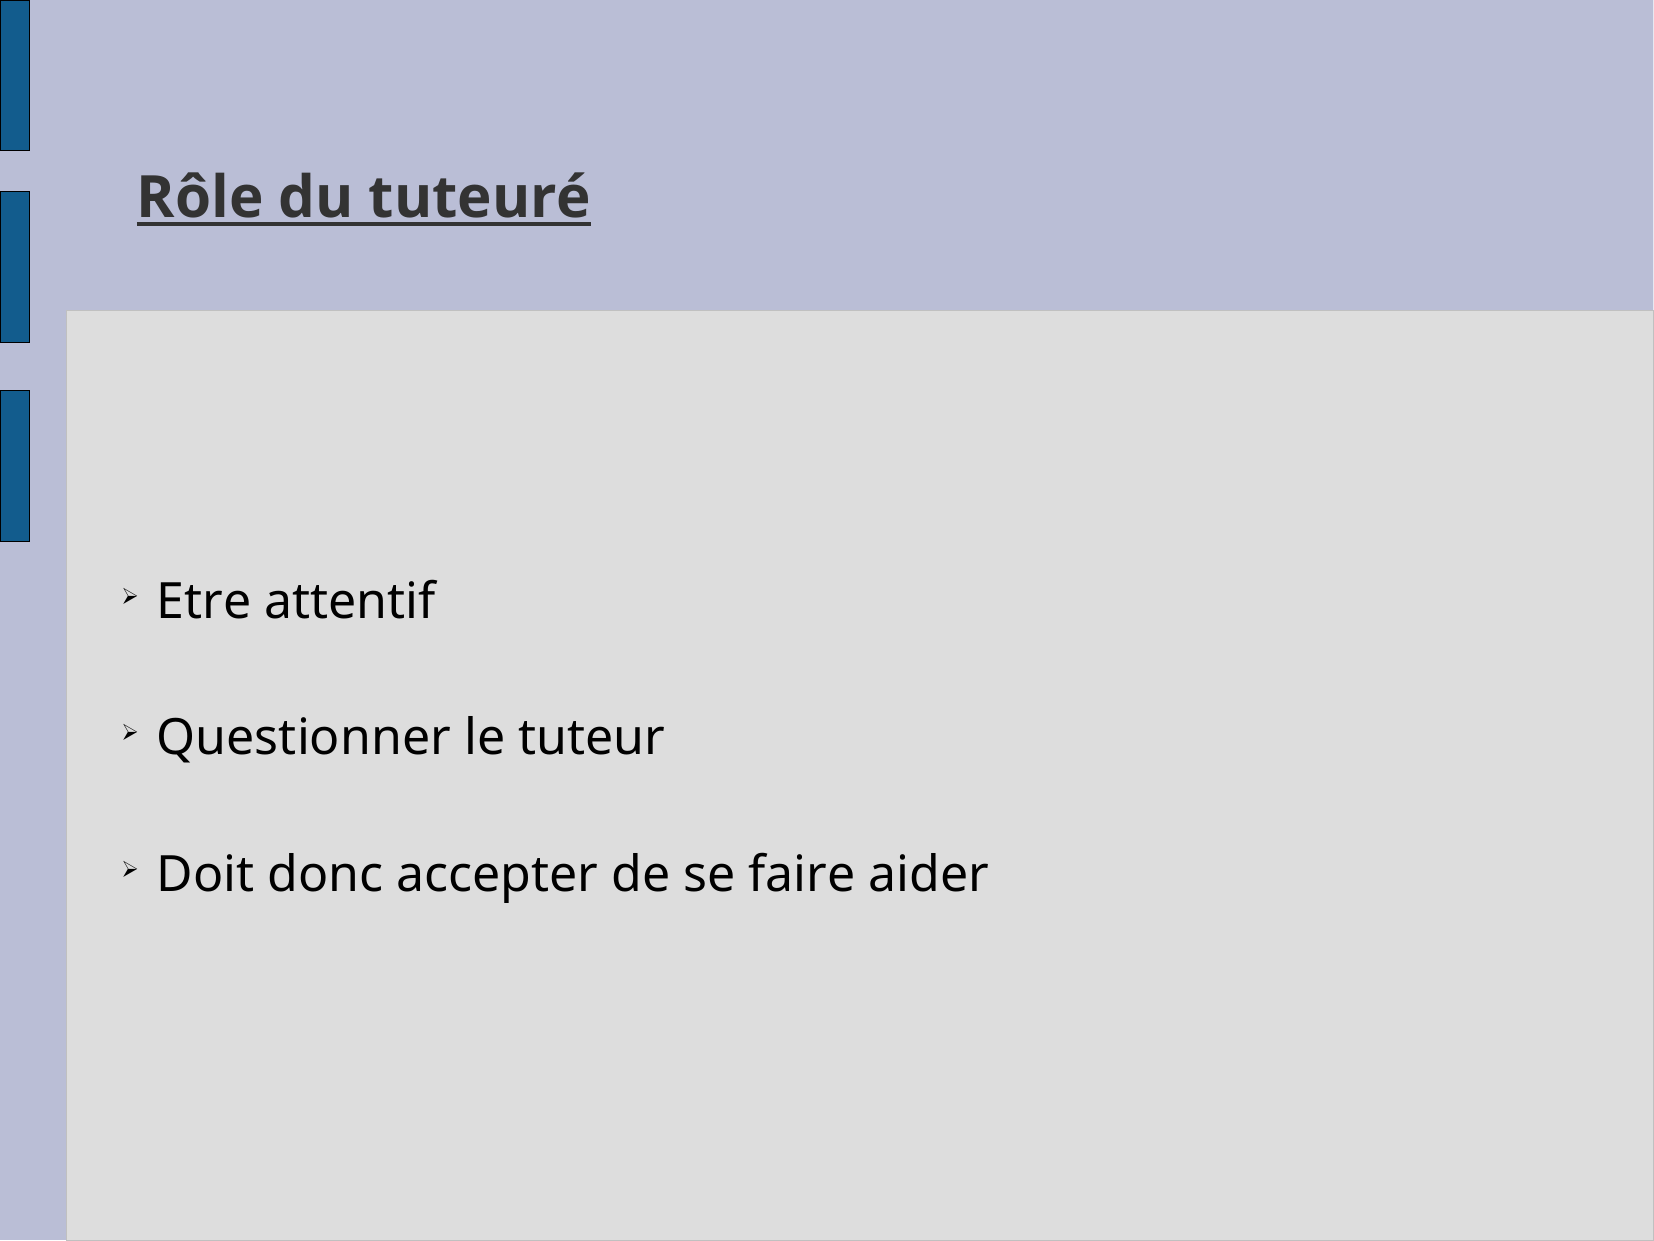

# Rôle du tuteuré
Etre attentif
Questionner le tuteur
Doit donc accepter de se faire aider